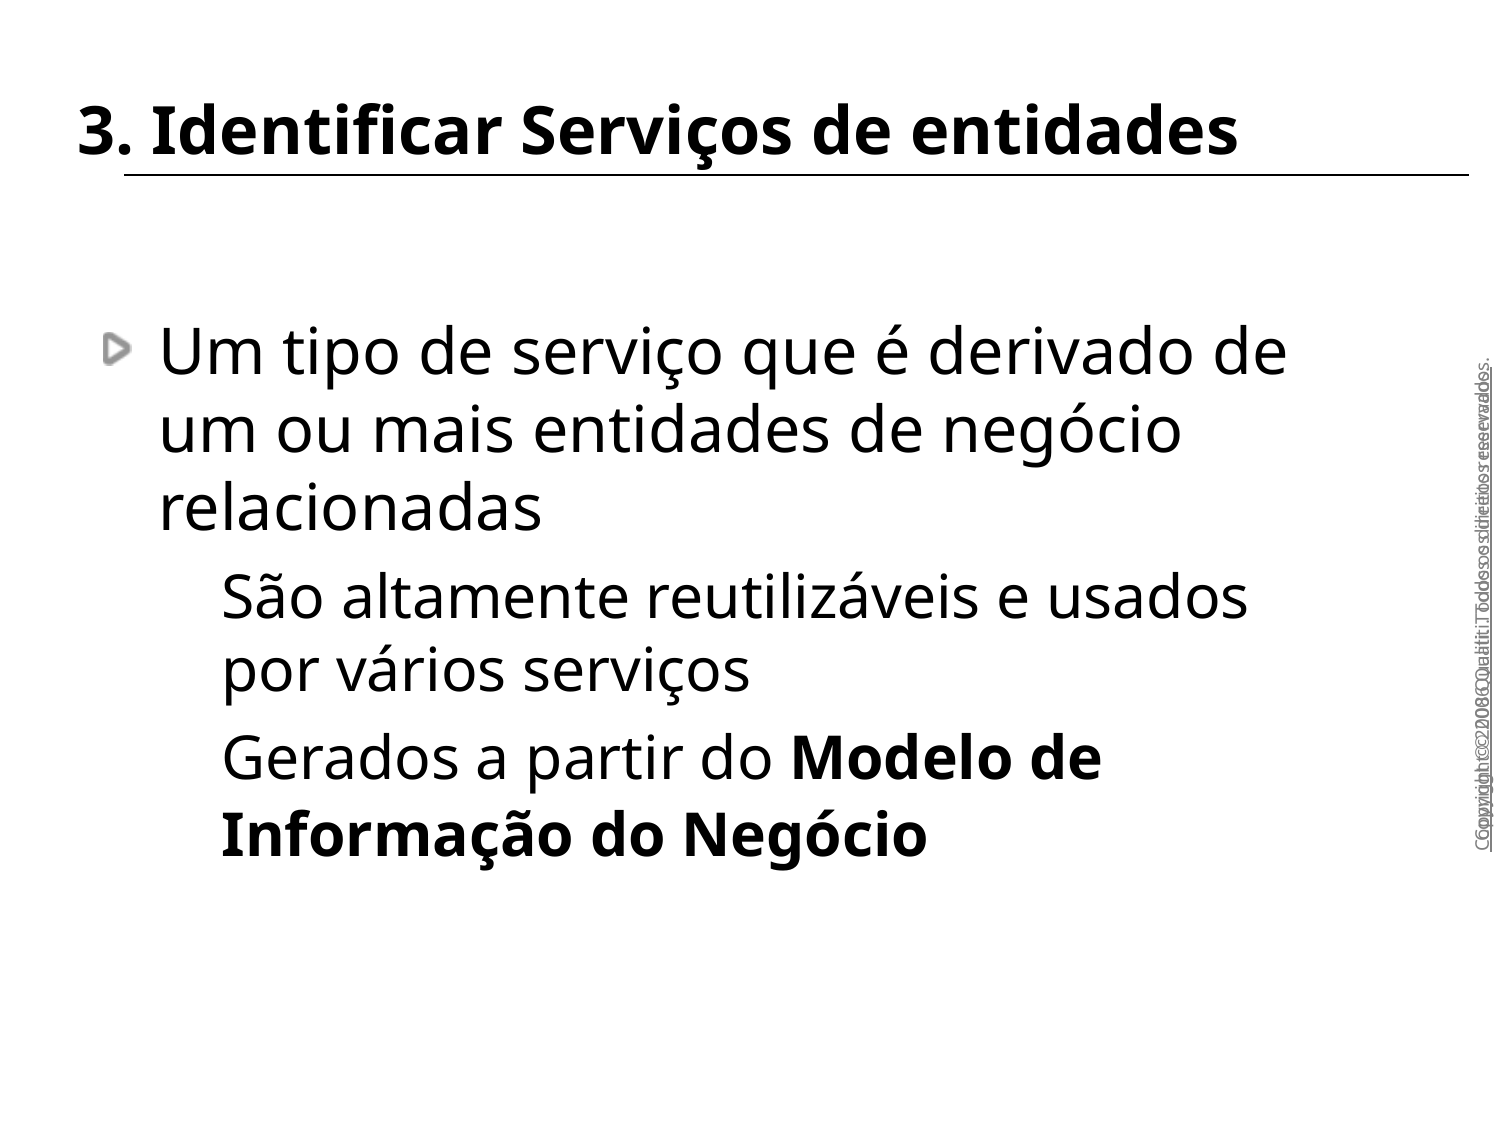

# 3. Identificar Serviços de entidades
Um tipo de serviço que é derivado de um ou mais entidades de negócio relacionadas
São altamente reutilizáveis e usados por vários serviços
Gerados a partir do Modelo de Informação do Negócio